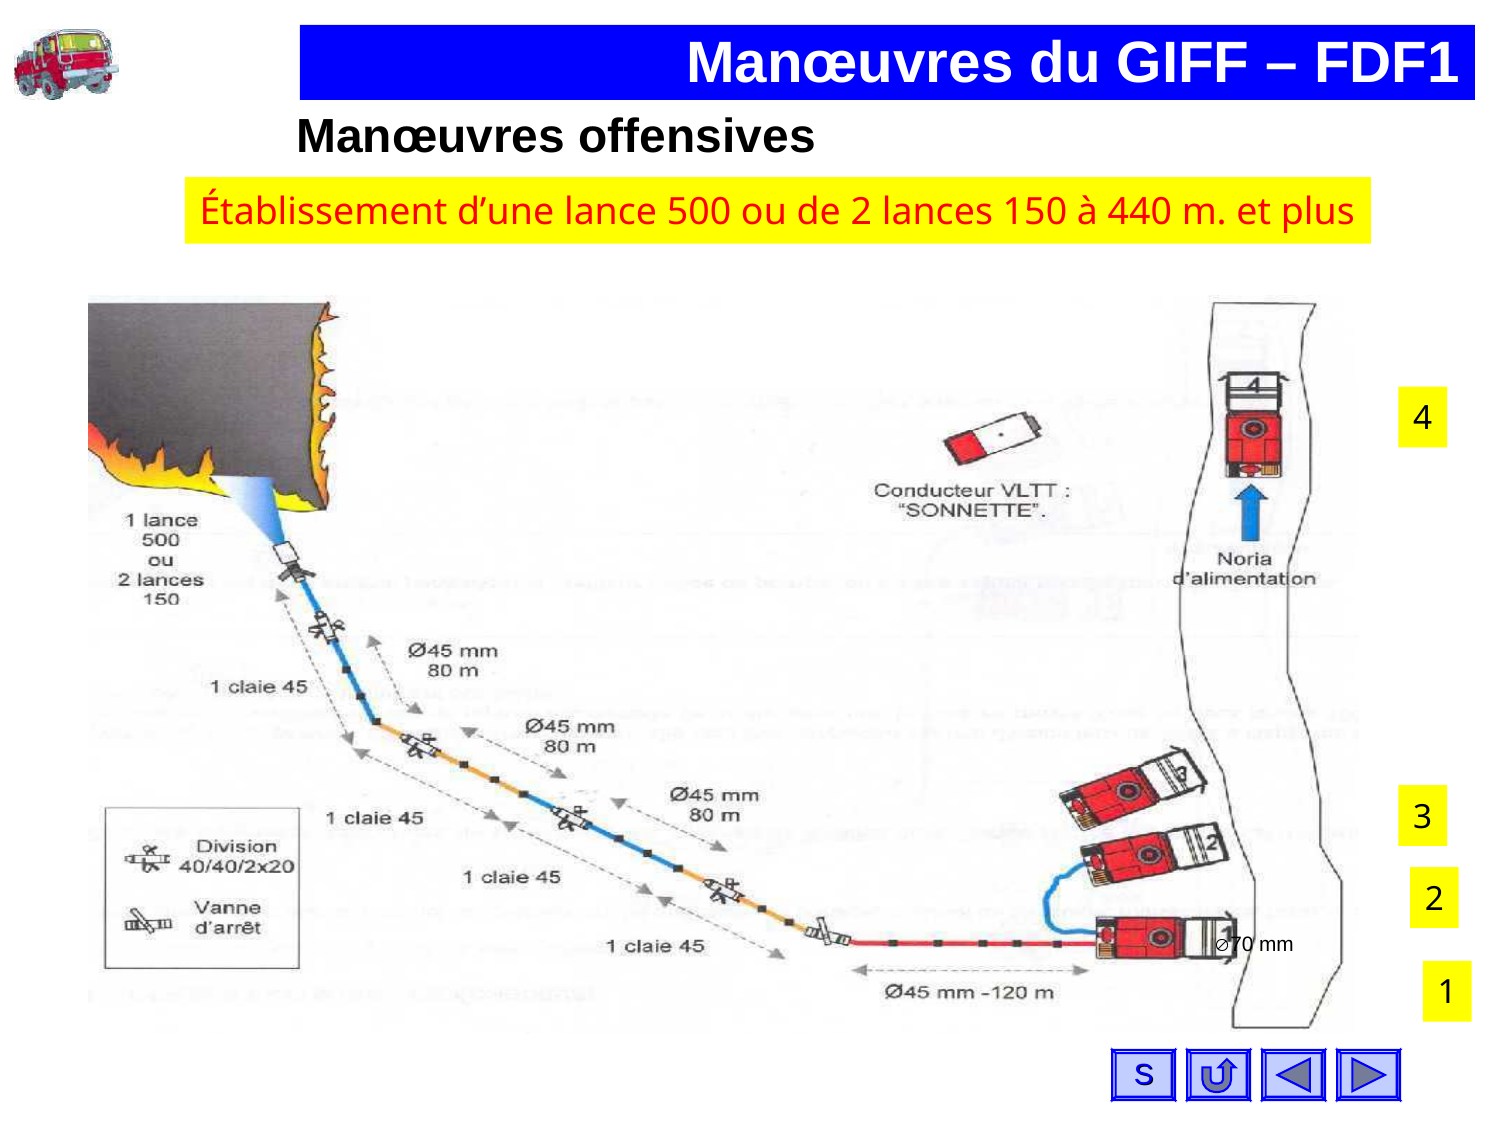

Manœuvres du GIFF – FDF1
Manœuvres offensives
Établissement d’une lance 500 ou de 2 lances 150 à 440 m. et plus
4
3
2
70 mm
1